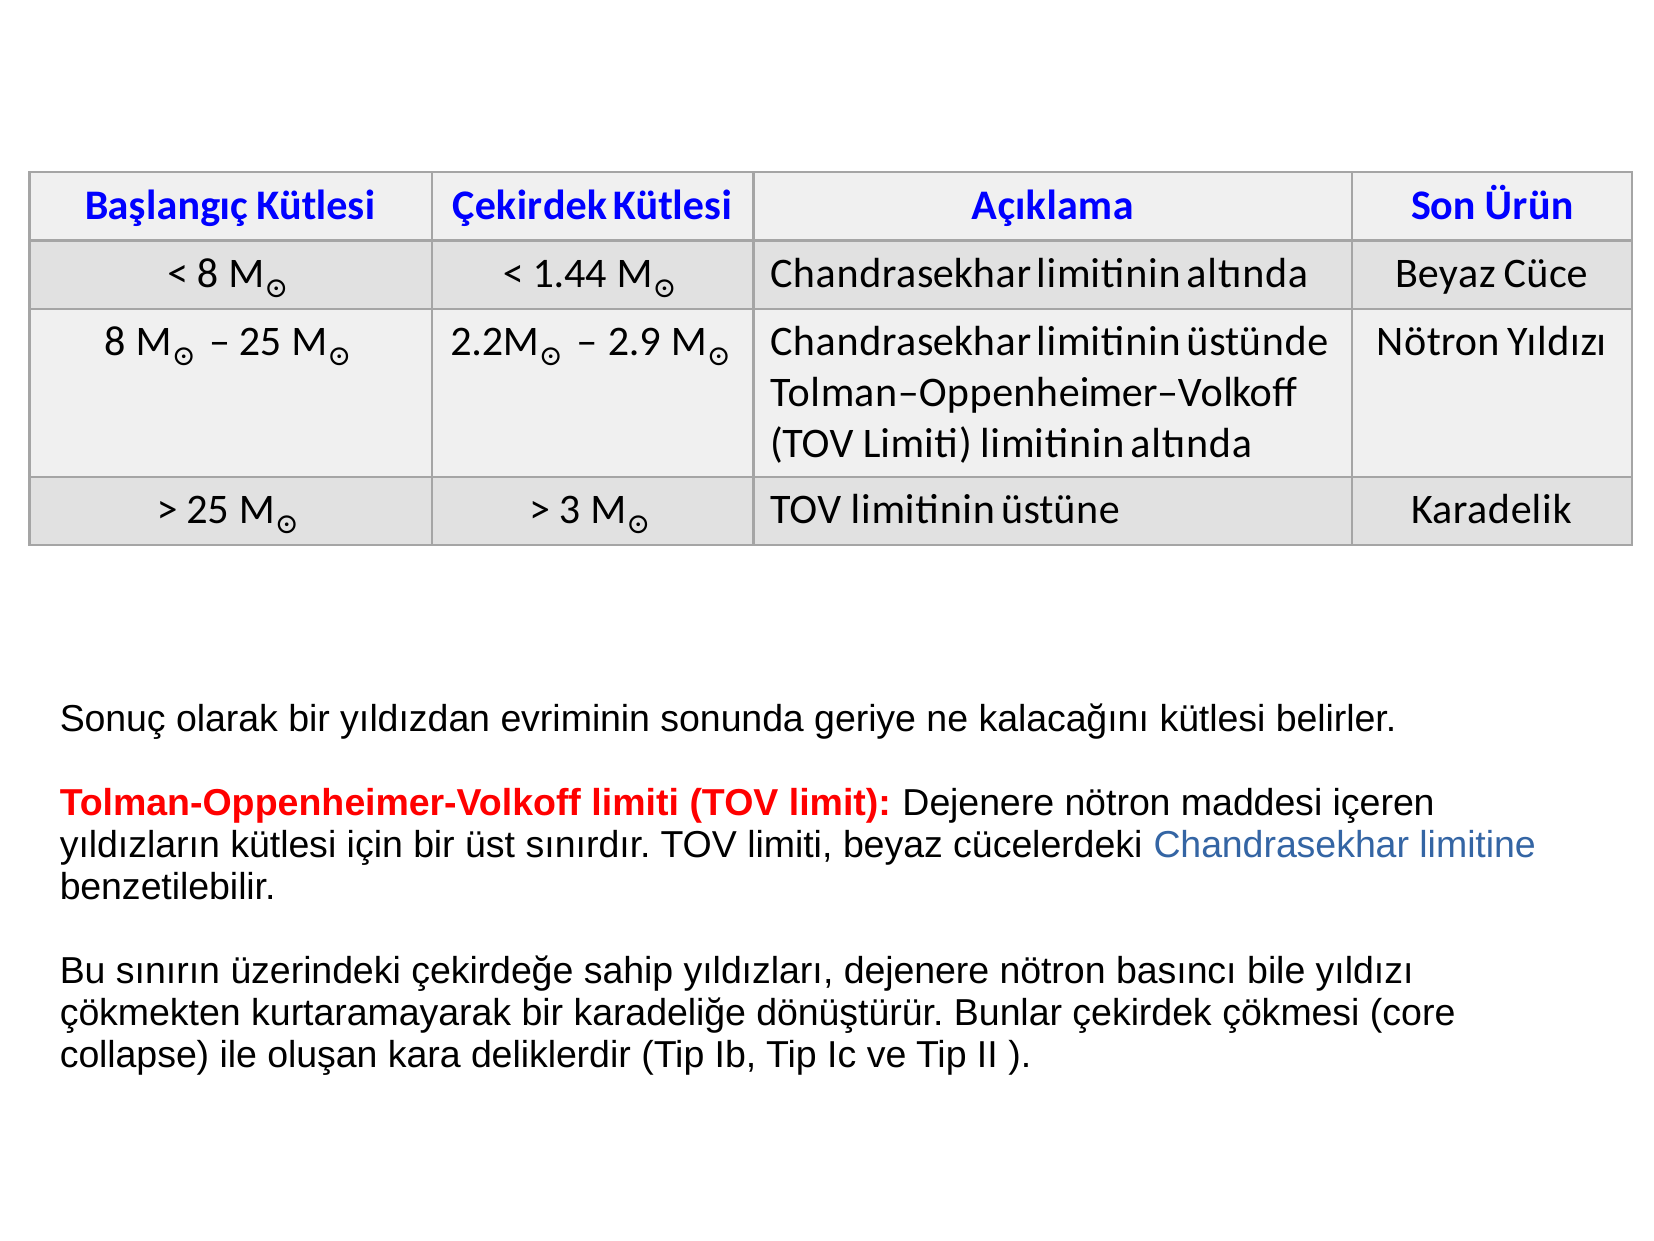

Sonuç olarak bir yıldızdan evriminin sonunda geriye ne kalacağını kütlesi belirler.
Tolman-Oppenheimer-Volkoff limiti (TOV limit): Dejenere nötron maddesi içeren yıldızların kütlesi için bir üst sınırdır. TOV limiti, beyaz cücelerdeki Chandrasekhar limitine benzetilebilir.
Bu sınırın üzerindeki çekirdeğe sahip yıldızları, dejenere nötron basıncı bile yıldızı çökmekten kurtaramayarak bir karadeliğe dönüştürür. Bunlar çekirdek çökmesi (core collapse) ile oluşan kara deliklerdir (Tip Ib, Tip Ic ve Tip II ).